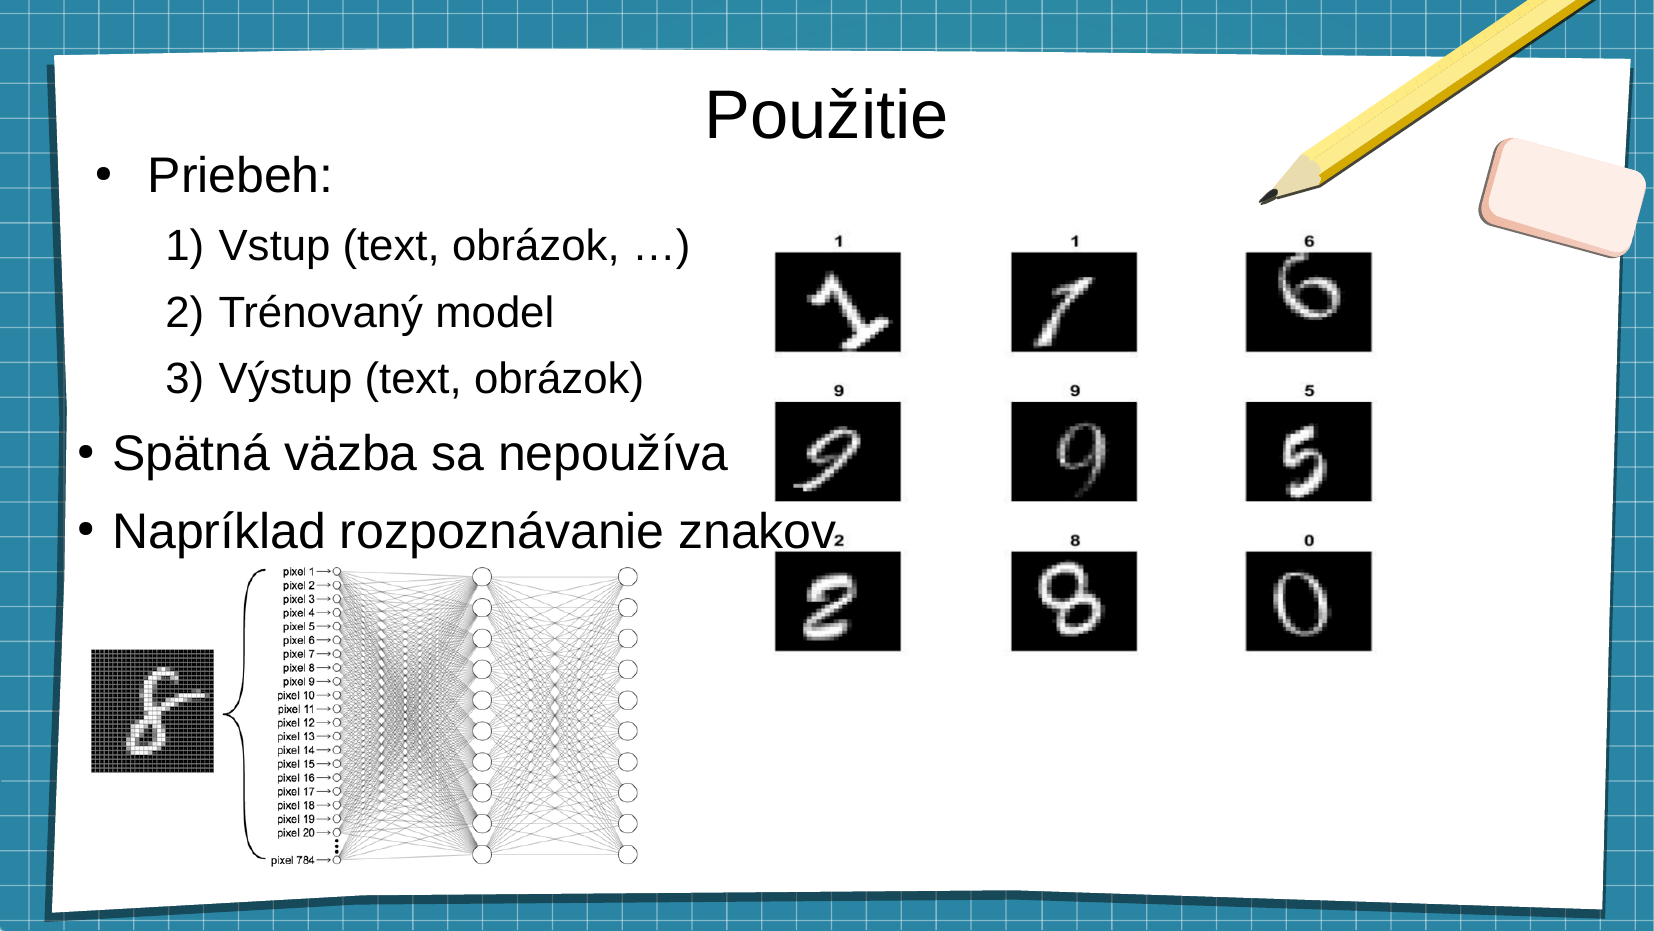

# Použitie
Priebeh:
Vstup (text, obrázok, …)
Trénovaný model
Výstup (text, obrázok)
Spätná väzba sa nepoužíva
Napríklad rozpoznávanie znakov